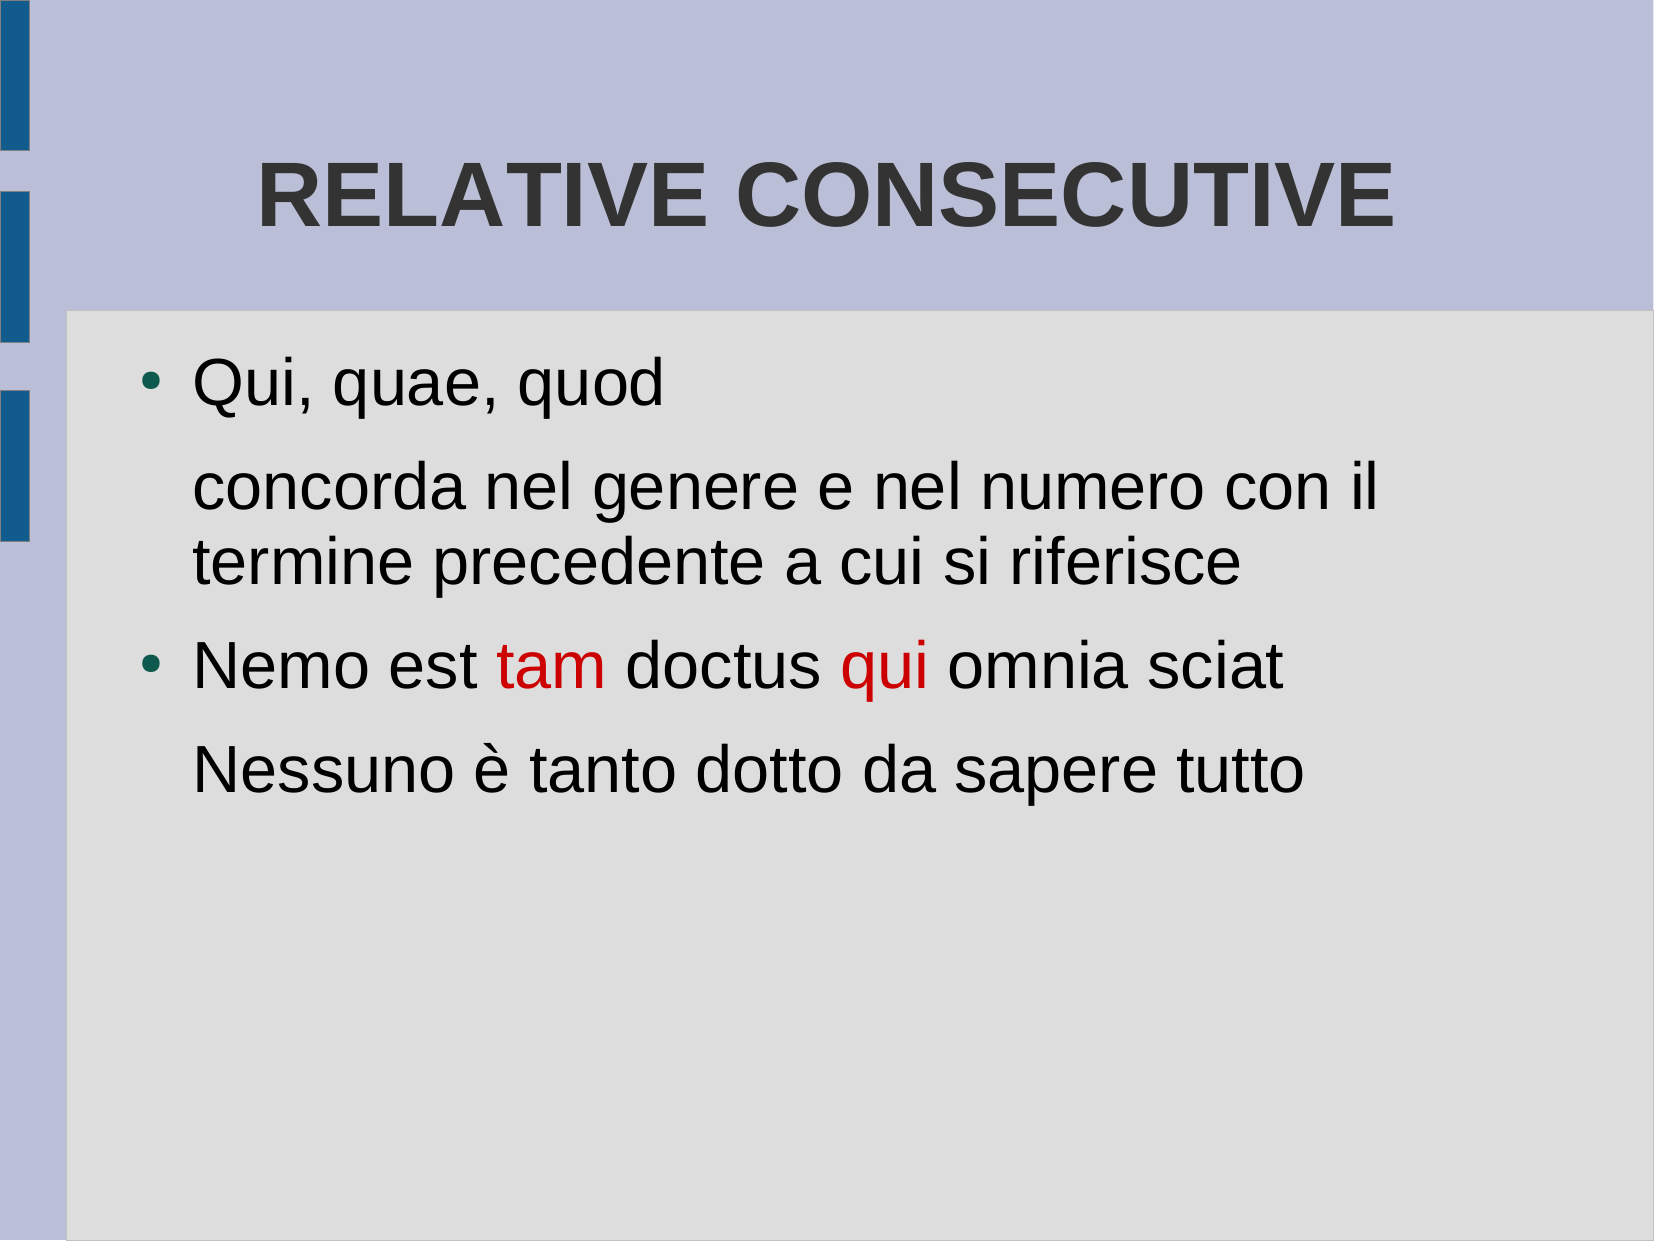

# RELATIVE CONSECUTIVE
Qui, quae, quod
concorda nel genere e nel numero con il termine precedente a cui si riferisce
Nemo est tam doctus qui omnia sciat
Nessuno è tanto dotto da sapere tutto